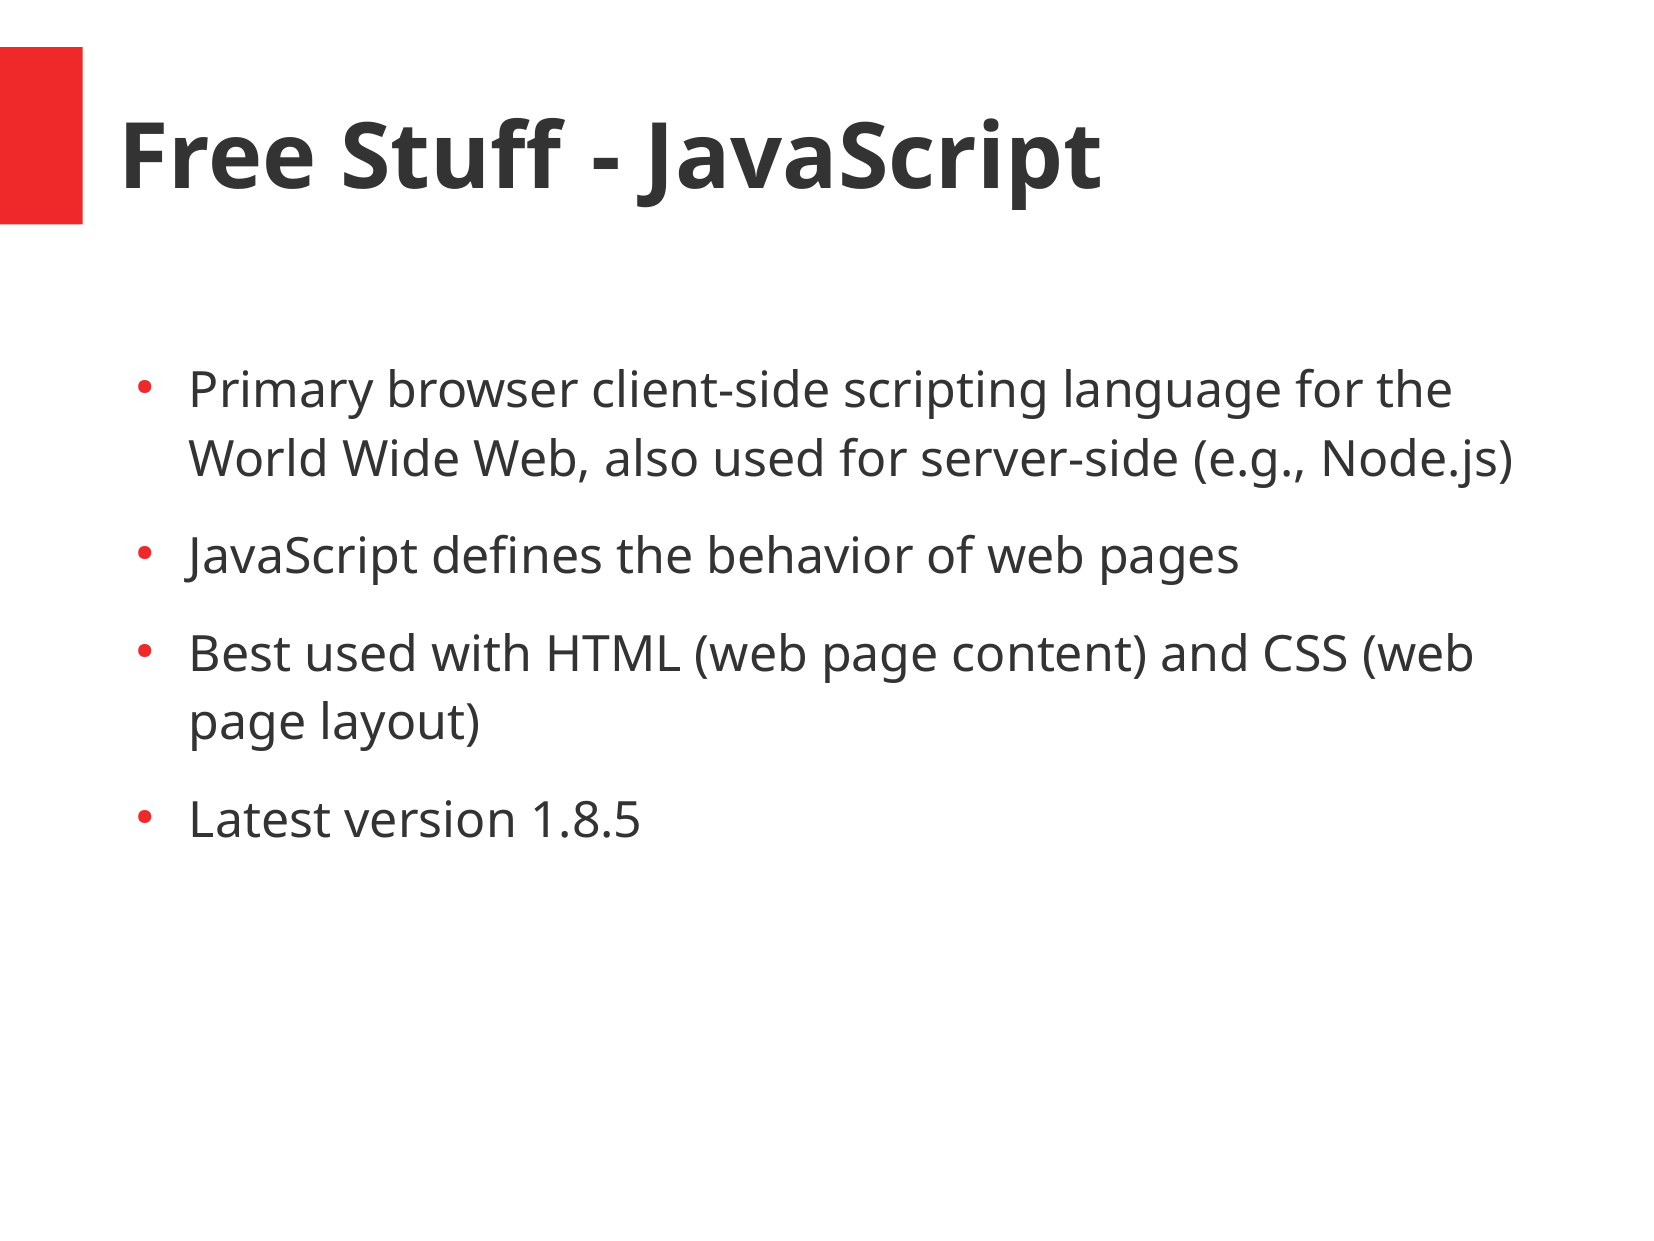

# Free Stuff	 - JavaScript
Primary browser client-side scripting language for the World Wide Web, also used for server-side (e.g., Node.js)
JavaScript defines the behavior of web pages
Best used with HTML (web page content) and CSS (web page layout)
Latest version 1.8.5